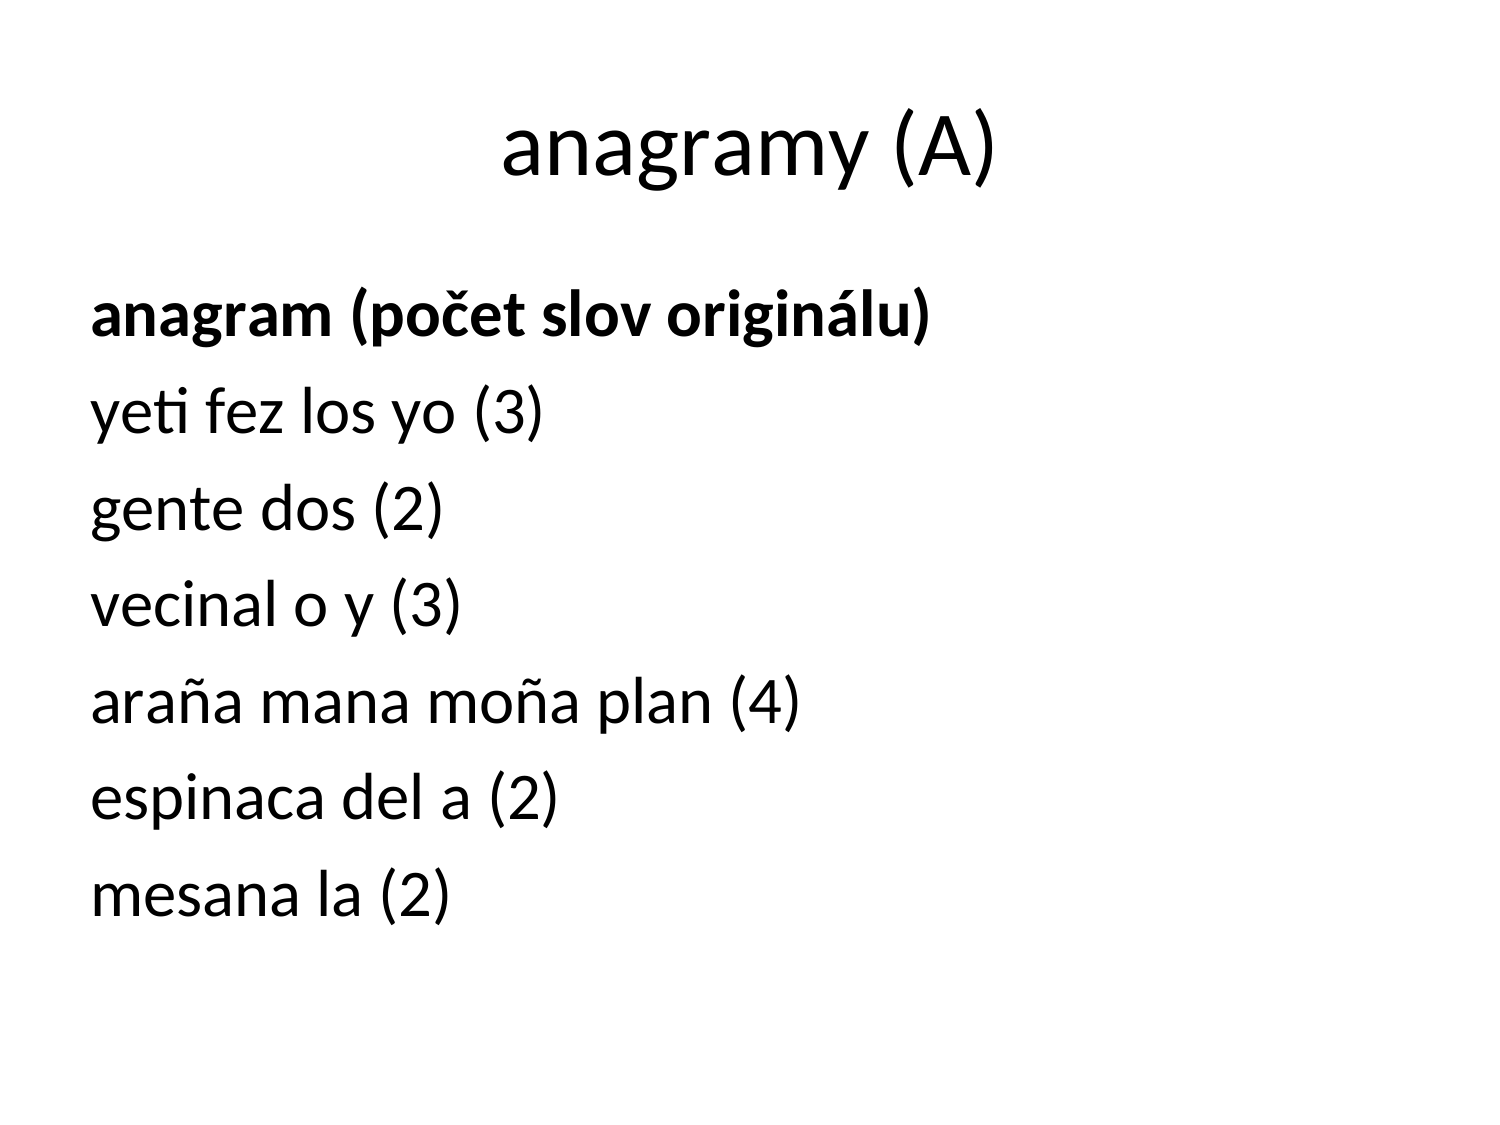

# anagramy (A)
anagram (počet slov originálu)
yeti fez los yo (3)
gente dos (2)
vecinal o y (3)
araña mana moña plan (4)
espinaca del a (2)
mesana la (2)